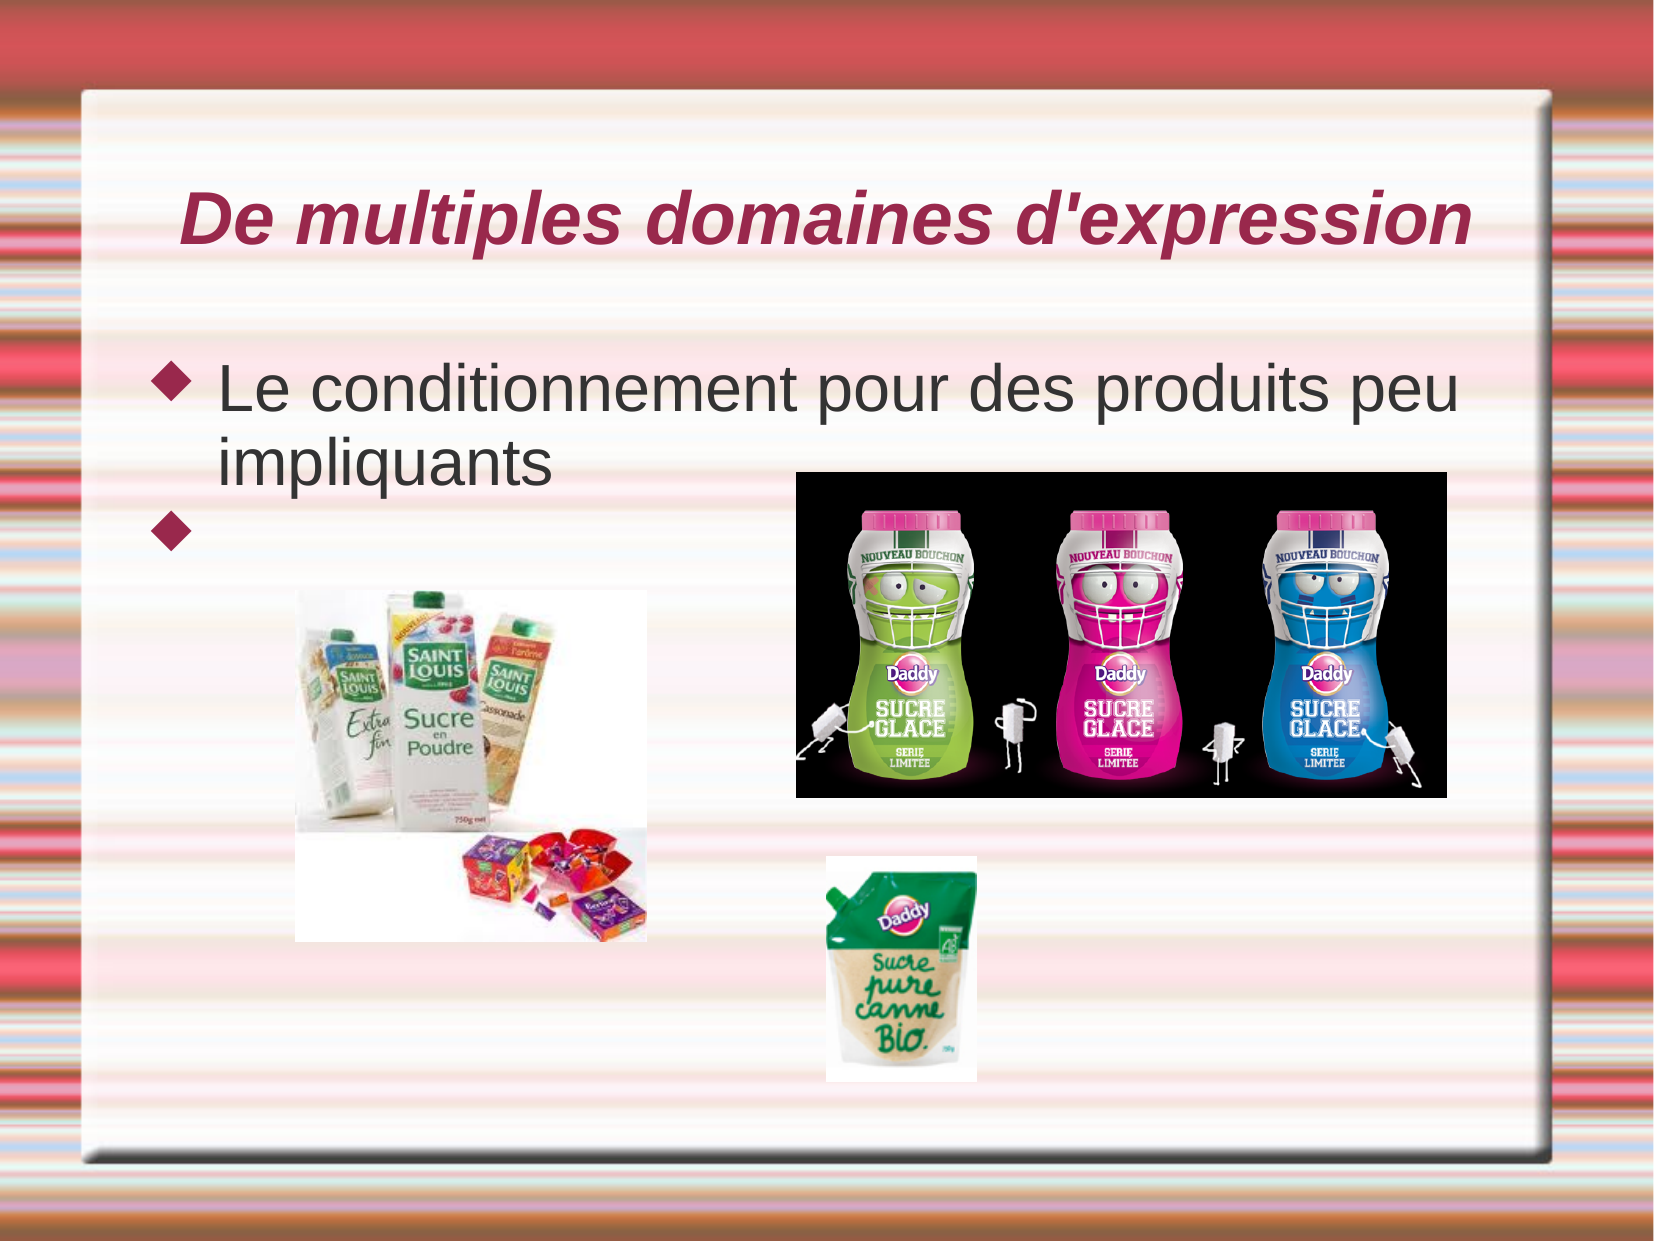

# De multiples domaines d'expression
Le conditionnement pour des produits peu impliquants